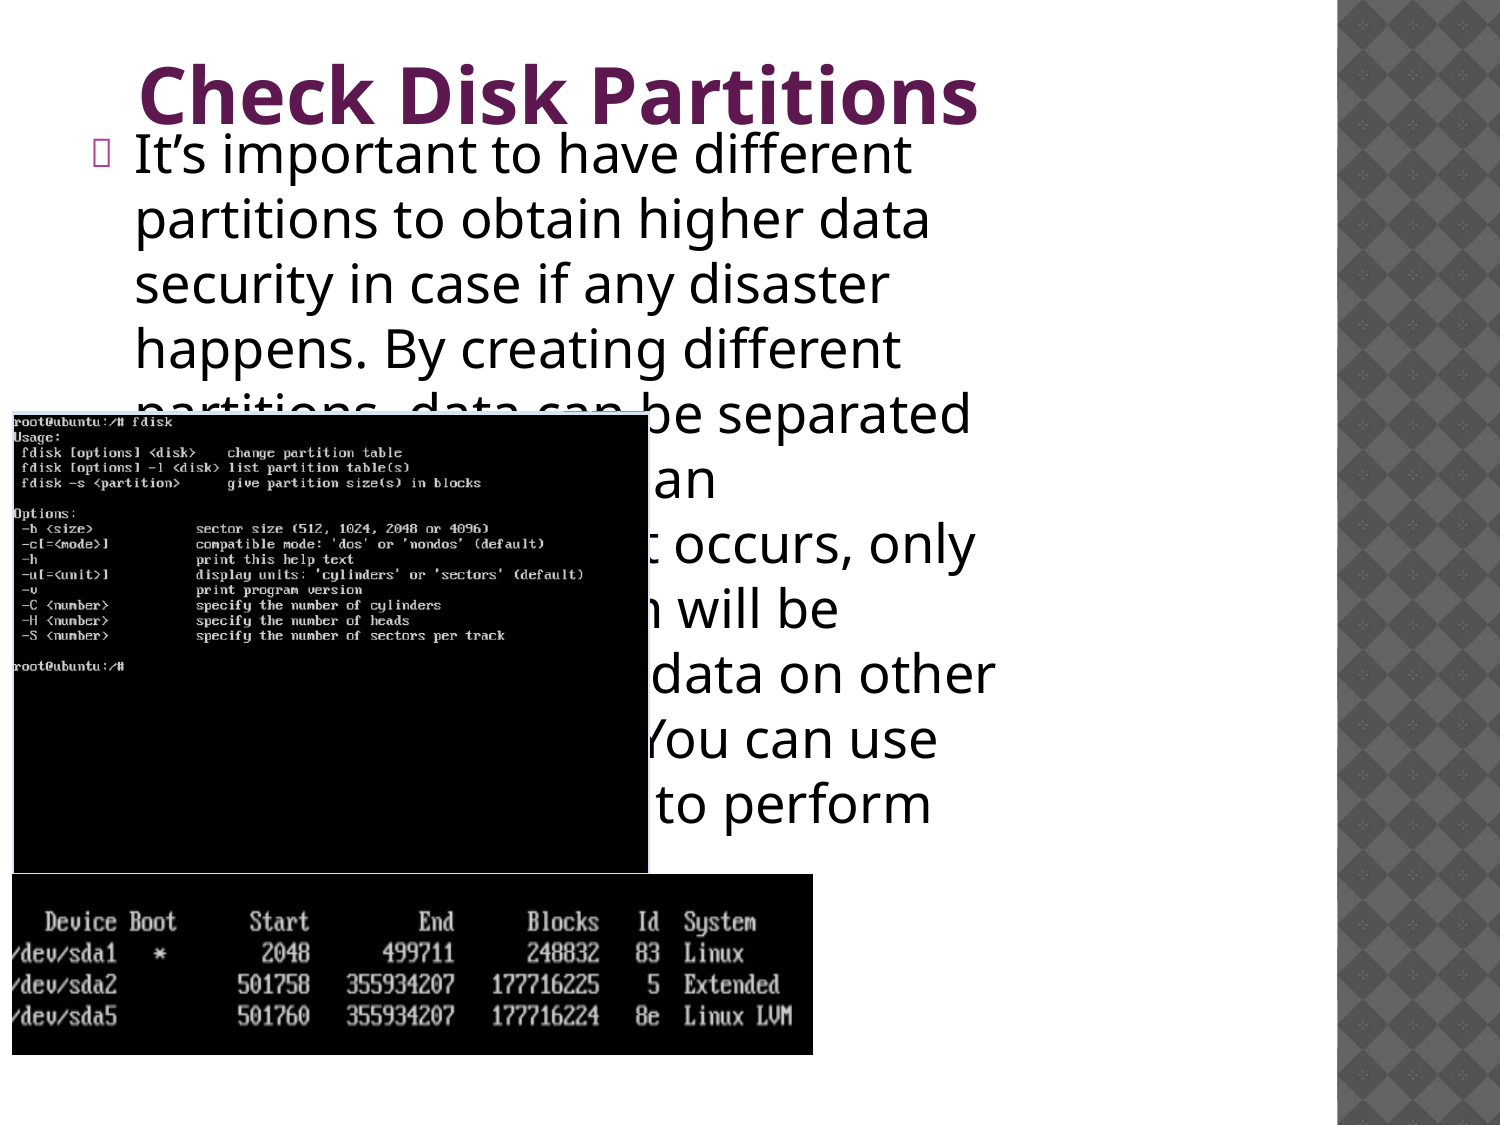

# Check Disk Partitions
It’s important to have different partitions to obtain higher data security in case if any disaster happens. By creating different partitions, data can be separated and grouped. When an unexpected accident occurs, only data of that partition will be damaged, while the data on other partitions survived. You can use “fdisk” shown below to perform these tasks.